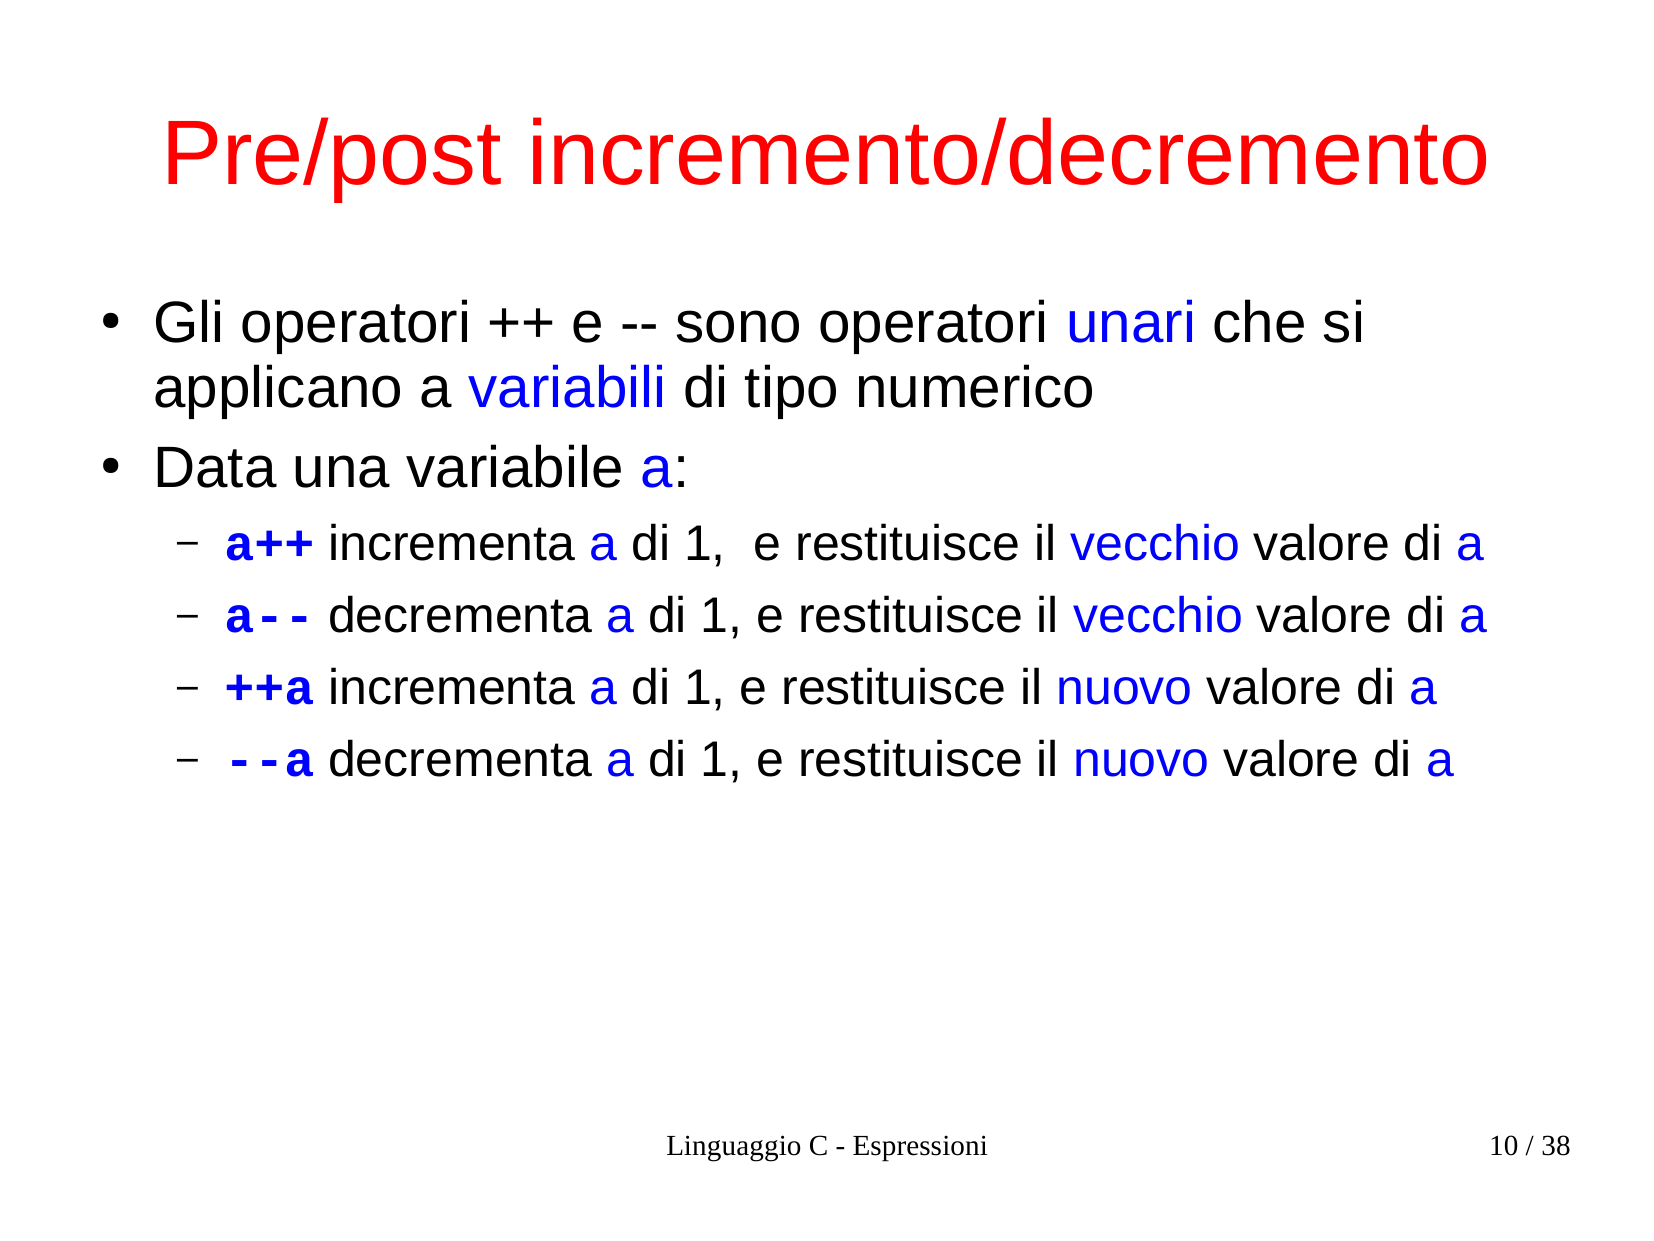

# Pre/post incremento/decremento
Gli operatori ++ e -- sono operatori unari che si applicano a variabili di tipo numerico
Data una variabile a:
a++ incrementa a di 1, e restituisce il vecchio valore di a
a-- decrementa a di 1, e restituisce il vecchio valore di a
++a incrementa a di 1, e restituisce il nuovo valore di a
--a decrementa a di 1, e restituisce il nuovo valore di a
Linguaggio C - Espressioni
10